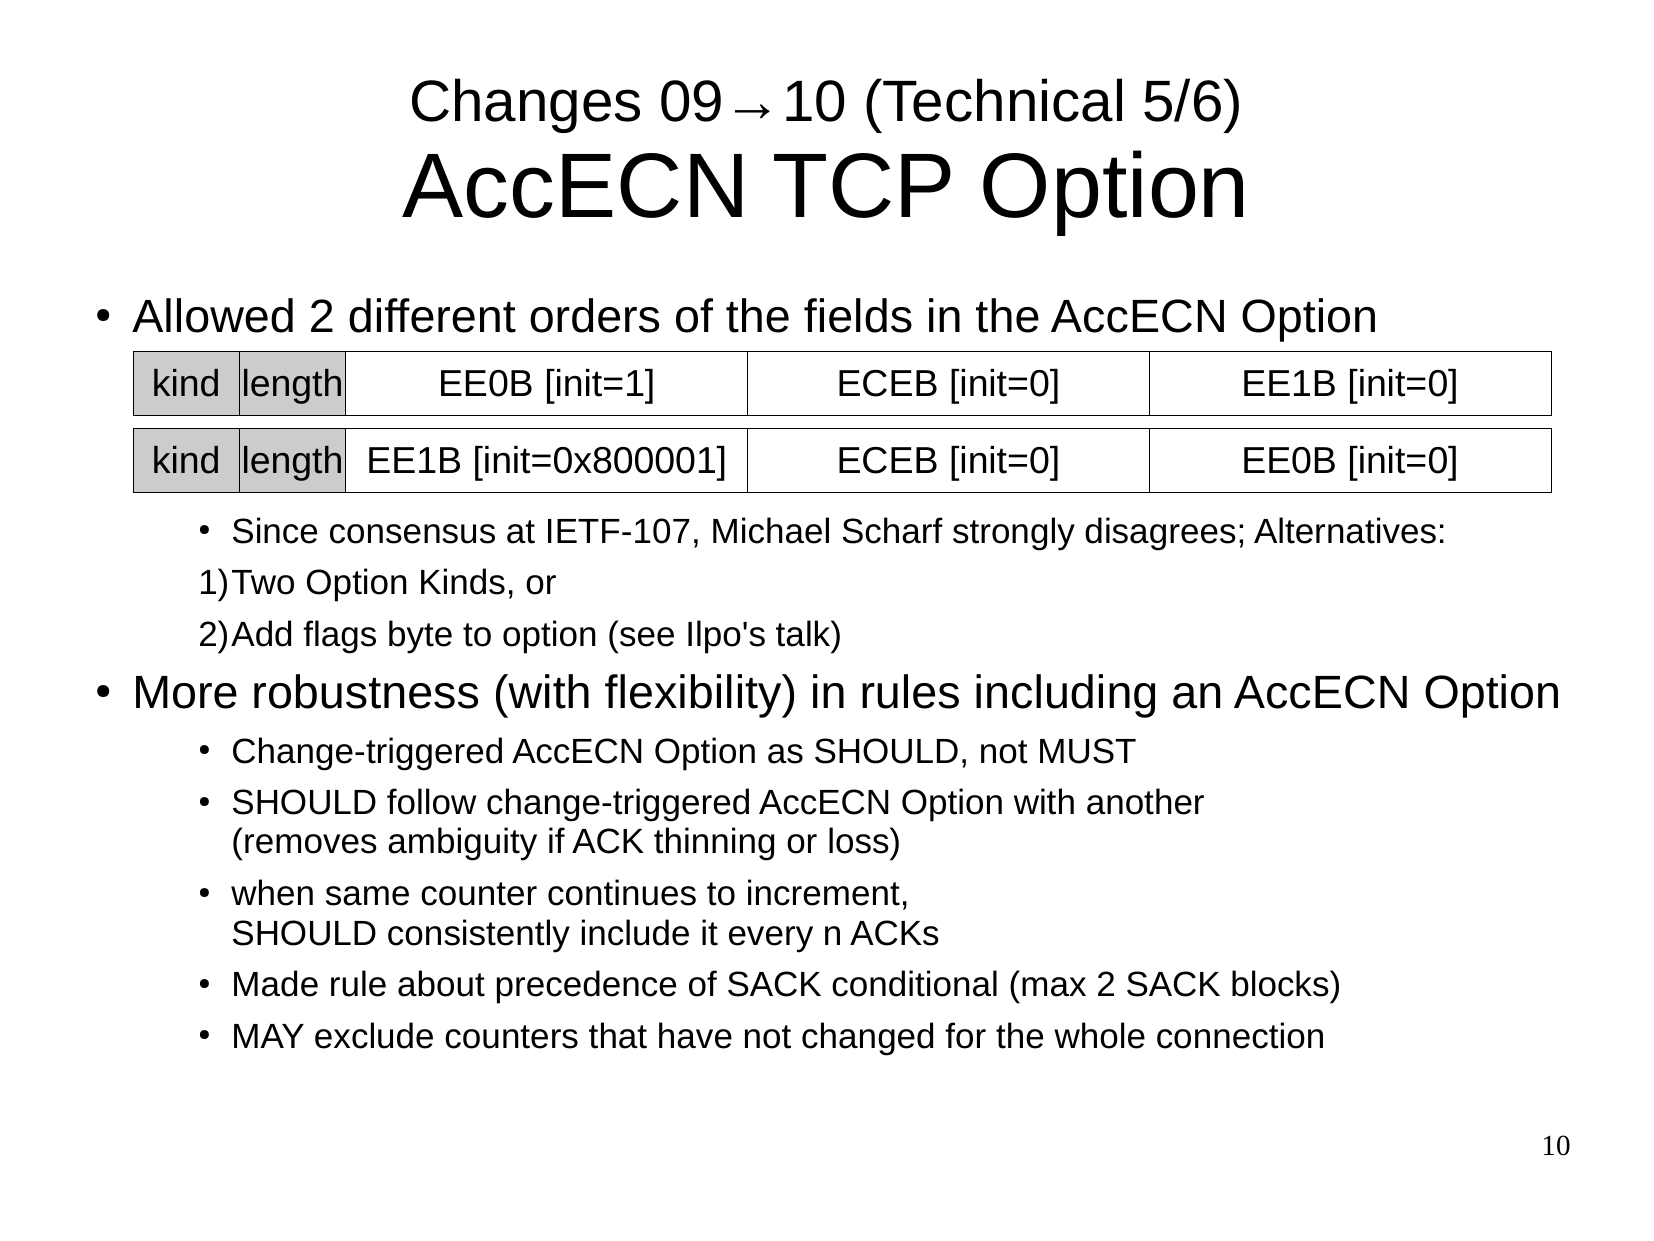

# Changes 09→10 (Technical 5/6) AccECN TCP Option
Allowed 2 different orders of the fields in the AccECN Option
Since consensus at IETF-107, Michael Scharf strongly disagrees; Alternatives:
Two Option Kinds, or
Add flags byte to option (see Ilpo's talk)
More robustness (with flexibility) in rules including an AccECN Option
Change-triggered AccECN Option as SHOULD, not MUST
SHOULD follow change-triggered AccECN Option with another
(removes ambiguity if ACK thinning or loss)
when same counter continues to increment,
SHOULD consistently include it every n ACKs
Made rule about precedence of SACK conditional (max 2 SACK blocks)
MAY exclude counters that have not changed for the whole connection
kind
length
EE0B [init=1]
ECEB [init=0]
EE1B [init=0]
kind
length
EE1B [init=0x800001]
ECEB [init=0]
EE0B [init=0]
10